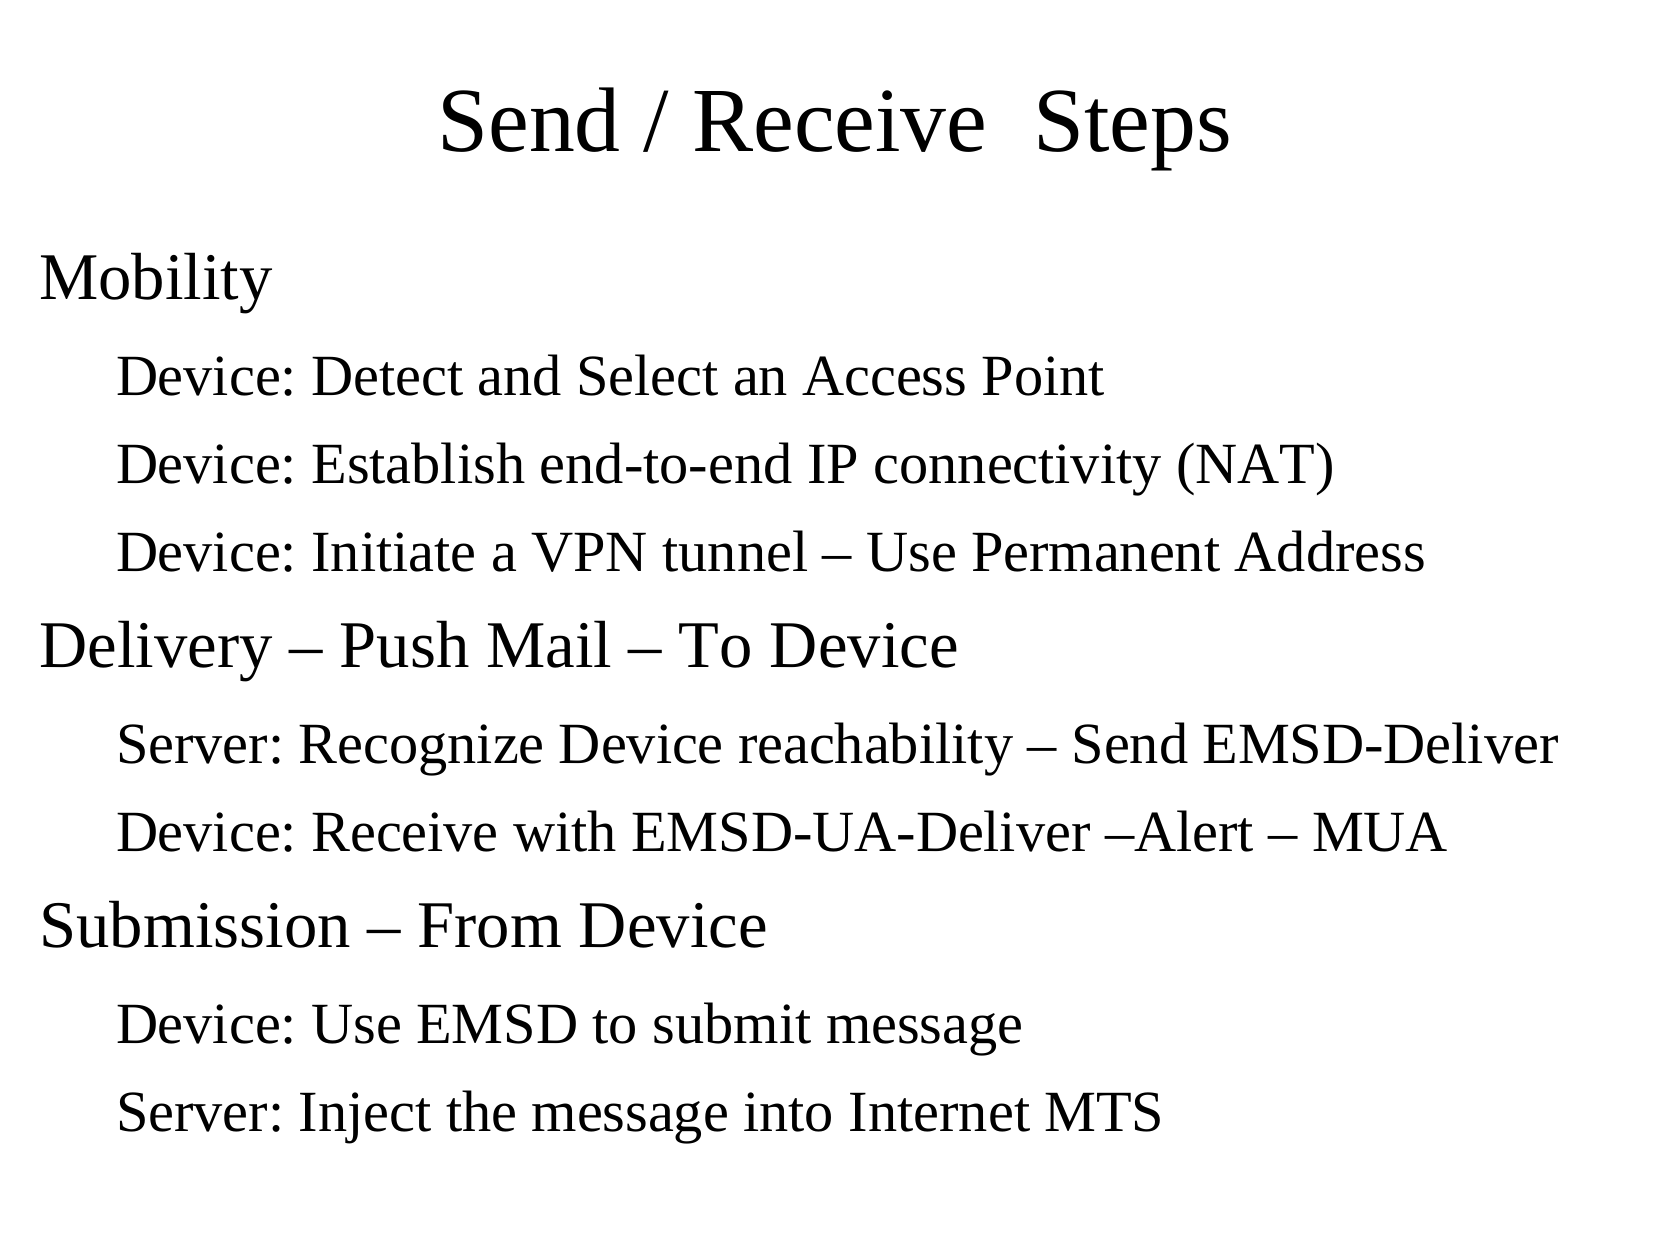

# Send / Receive Steps
Mobility
Device: Detect and Select an Access Point
Device: Establish end-to-end IP connectivity (NAT)
Device: Initiate a VPN tunnel – Use Permanent Address
Delivery – Push Mail – To Device
Server: Recognize Device reachability – Send EMSD-Deliver
Device: Receive with EMSD-UA-Deliver –Alert – MUA
Submission – From Device
Device: Use EMSD to submit message
Server: Inject the message into Internet MTS